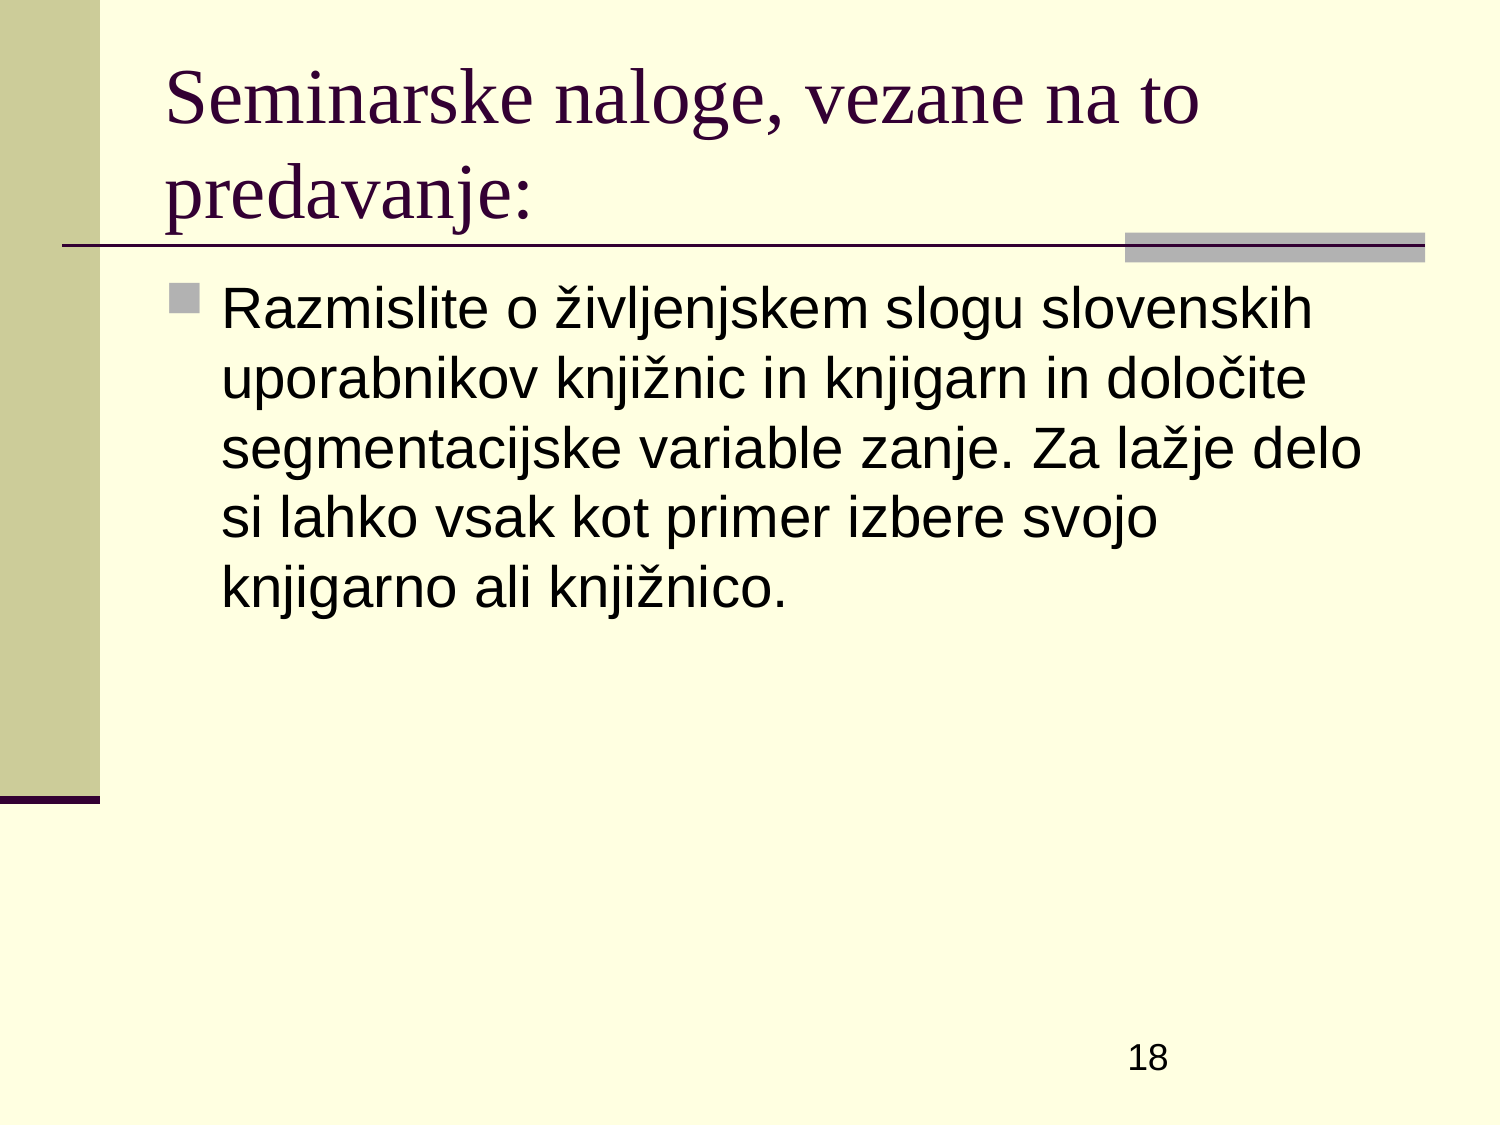

# Seminarske naloge, vezane na to predavanje:
Razmislite o življenjskem slogu slovenskih uporabnikov knjižnic in knjigarn in določite segmentacijske variable zanje. Za lažje delo si lahko vsak kot primer izbere svojo knjigarno ali knjižnico.
18